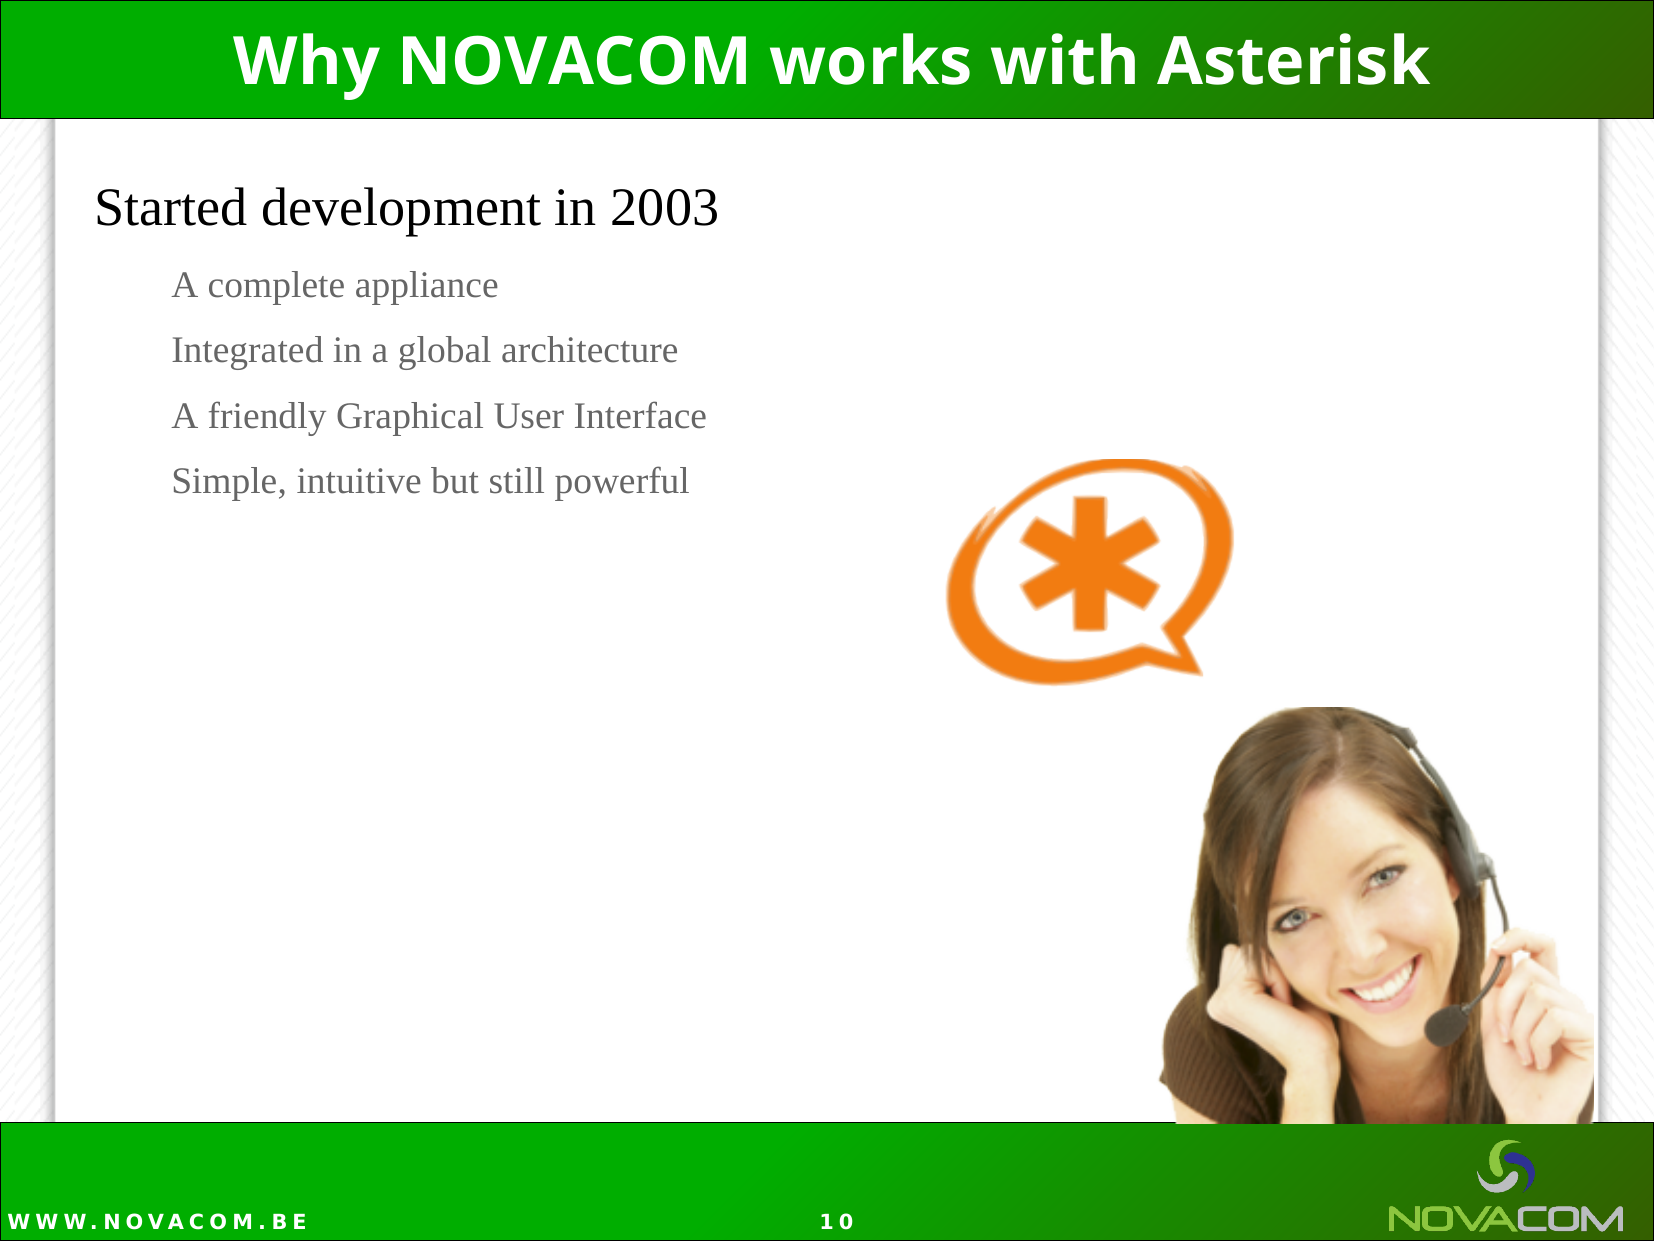

# Why NOVACOM works with Asterisk
Started development in 2003
A complete appliance
Integrated in a global architecture
A friendly Graphical User Interface
Simple, intuitive but still powerful